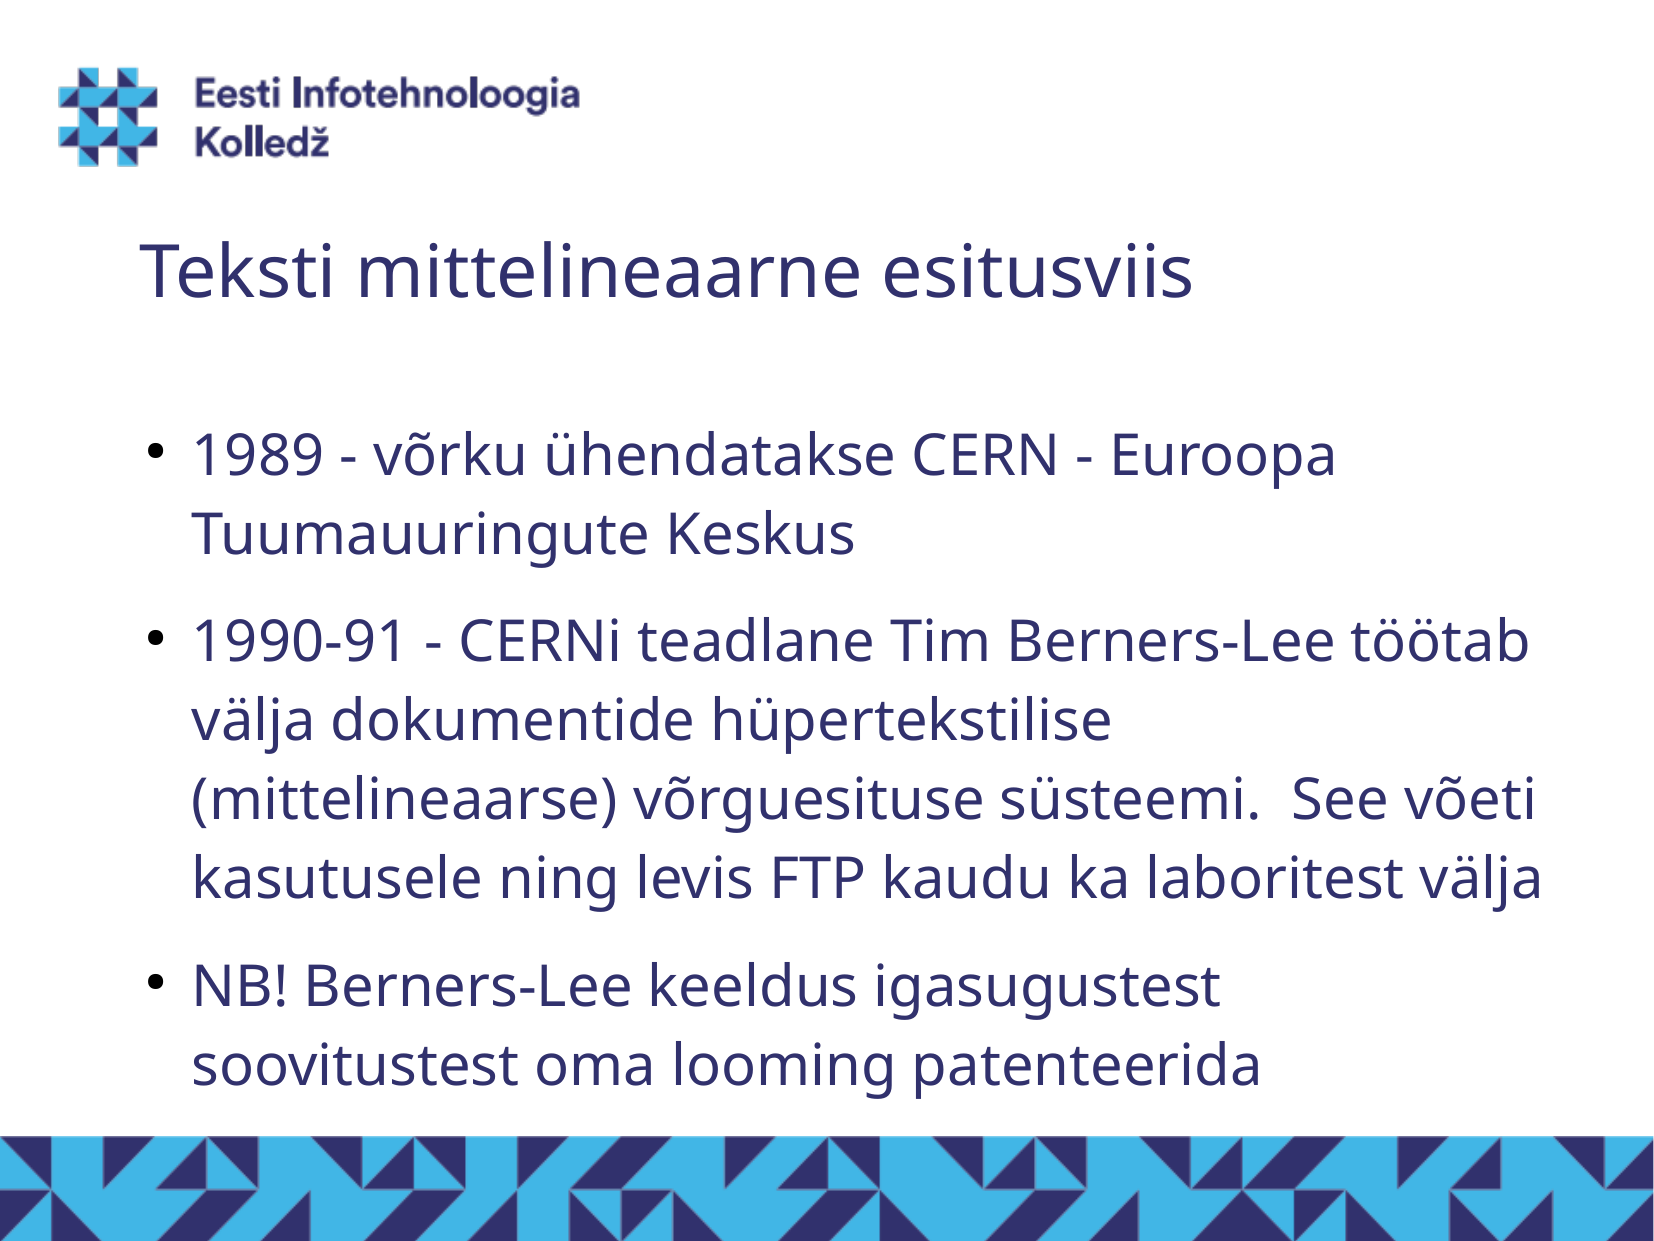

# Teksti mittelineaarne esitusviis
1989 - võrku ühendatakse CERN - Euroopa Tuumauuringute Keskus
1990-91 - CERNi teadlane Tim Berners-Lee töötab välja dokumentide hüpertekstilise (mittelineaarse) võrguesituse süsteemi. See võeti kasutusele ning levis FTP kaudu ka laboritest välja
NB! Berners-Lee keeldus igasugustest soovitustest oma looming patenteerida